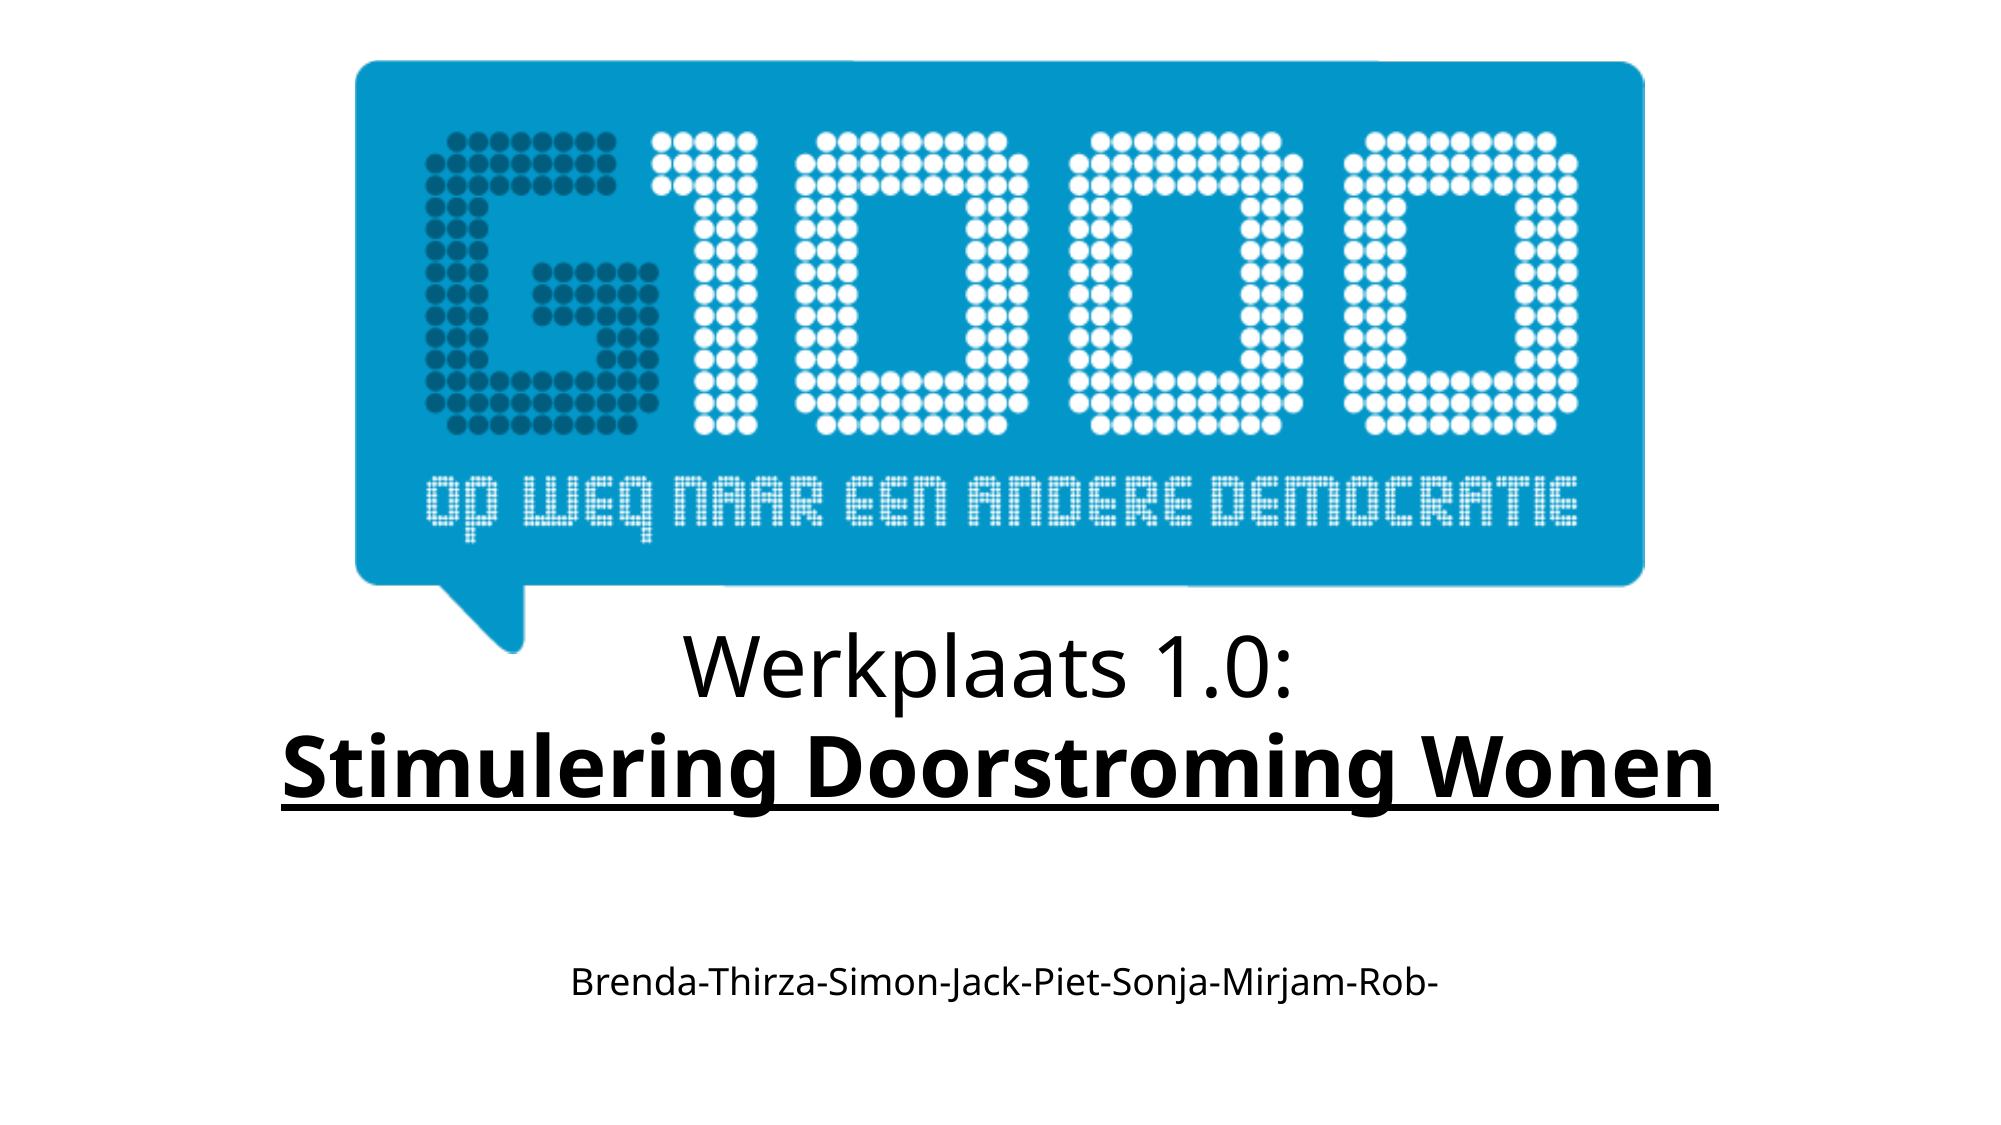

# Werkplaats 1.0:
Stimulering Doorstroming Wonen
Brenda-Thirza-Simon-Jack-Piet-Sonja-Mirjam-Rob-